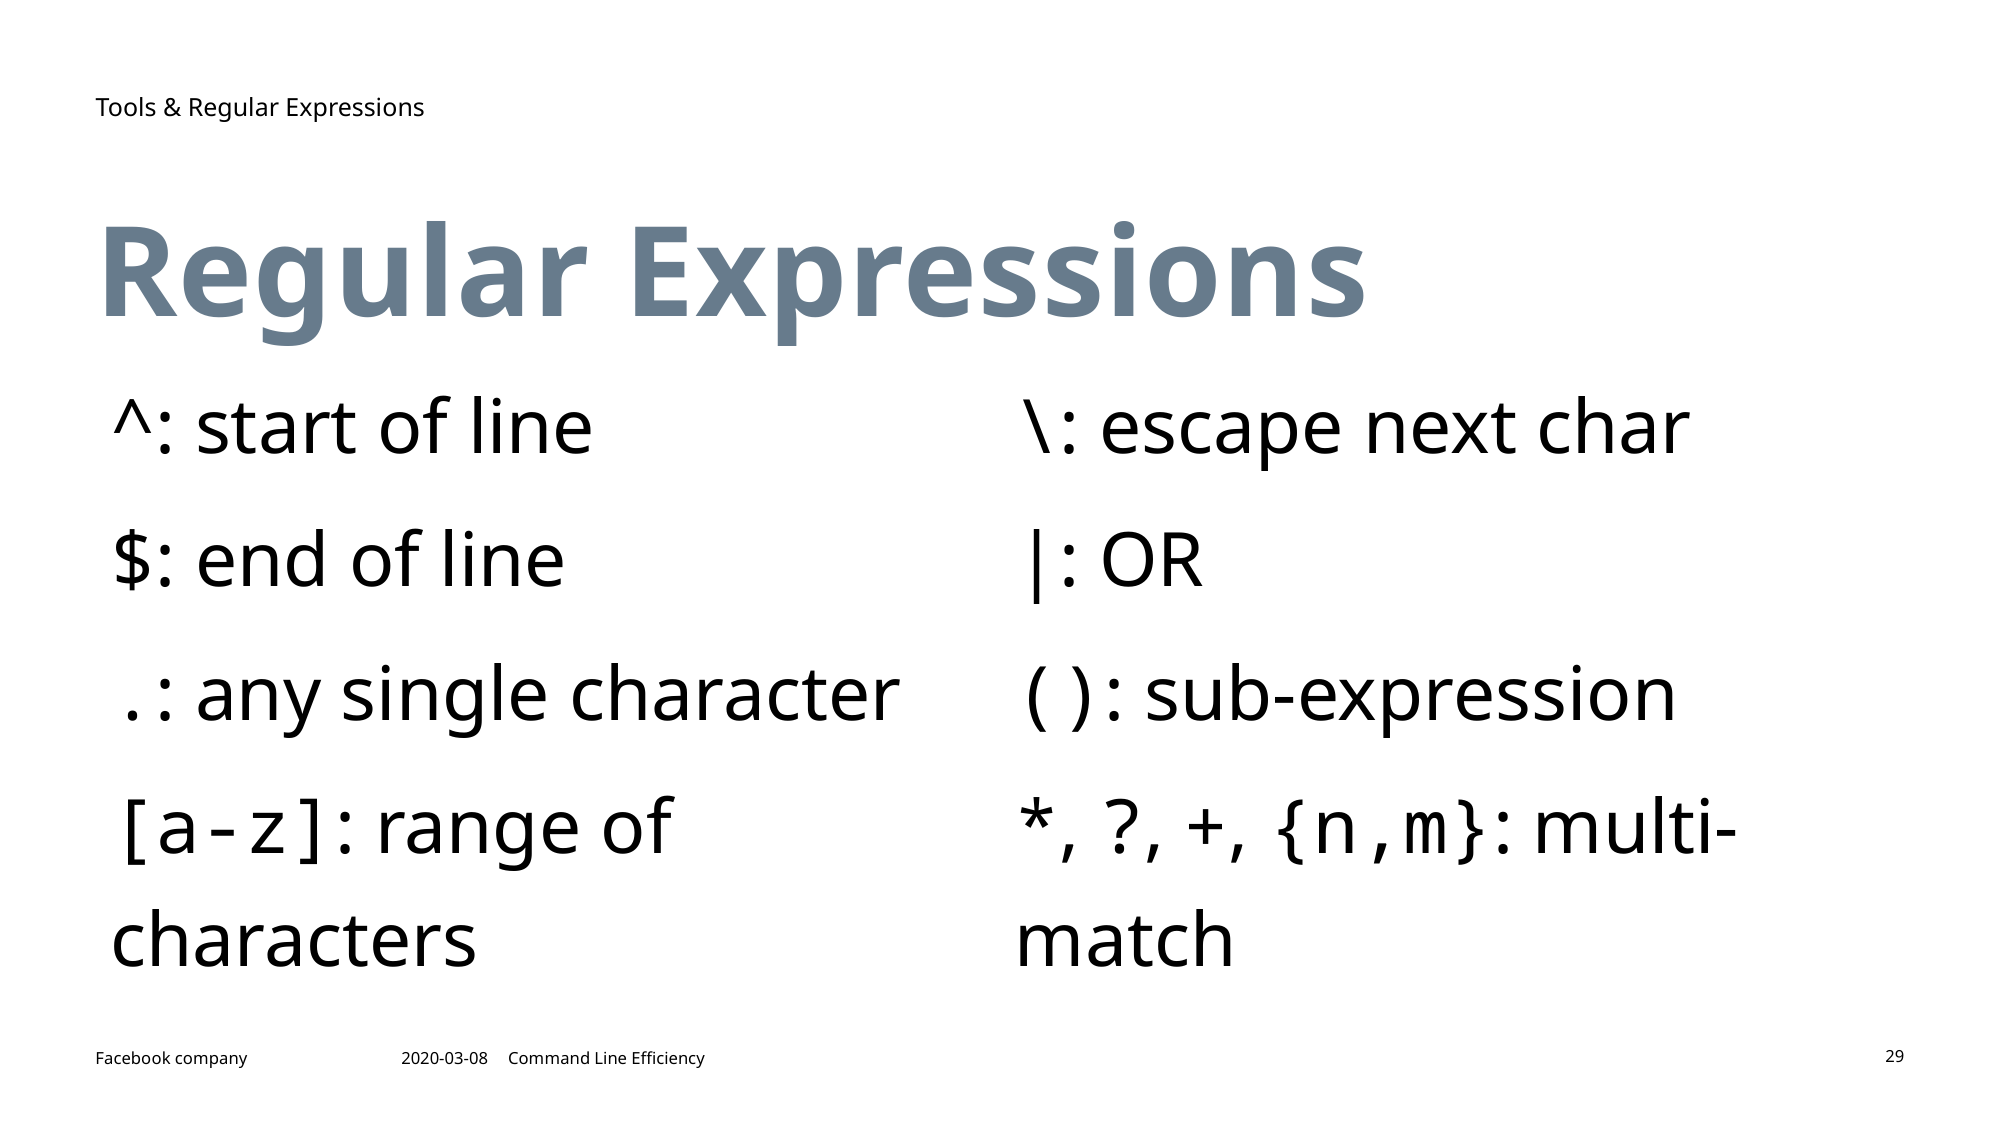

Tools & Regular Expressions
# Regular Expressions
| ^: start of line $: end of line .: any single character [a-z]: range of characters | \: escape next char |: OR (): sub-expression \*, ?, +, {n,m}: multi-match |
| --- | --- |
2020-03-08
Command Line Efficiency